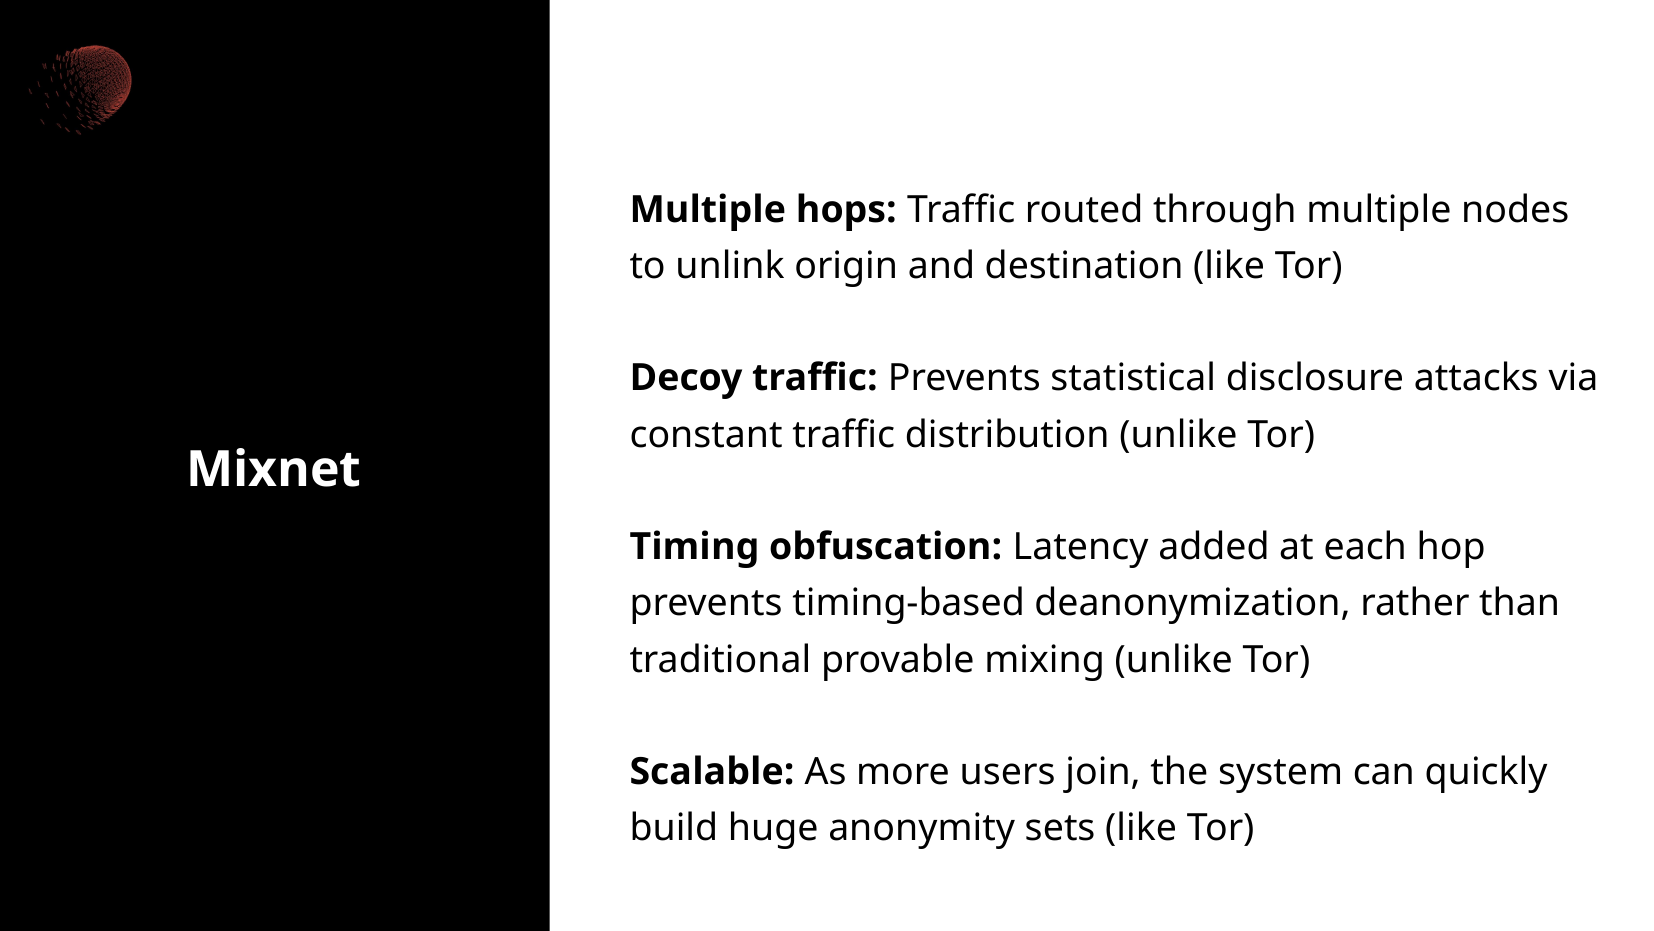

Multiple hops: Traffic routed through multiple nodes to unlink origin and destination (like Tor)
Decoy traffic: Prevents statistical disclosure attacks via constant traffic distribution (unlike Tor)
Timing obfuscation: Latency added at each hop prevents timing-based deanonymization, rather than traditional provable mixing (unlike Tor)
Scalable: As more users join, the system can quickly build huge anonymity sets (like Tor)
# Mixnet